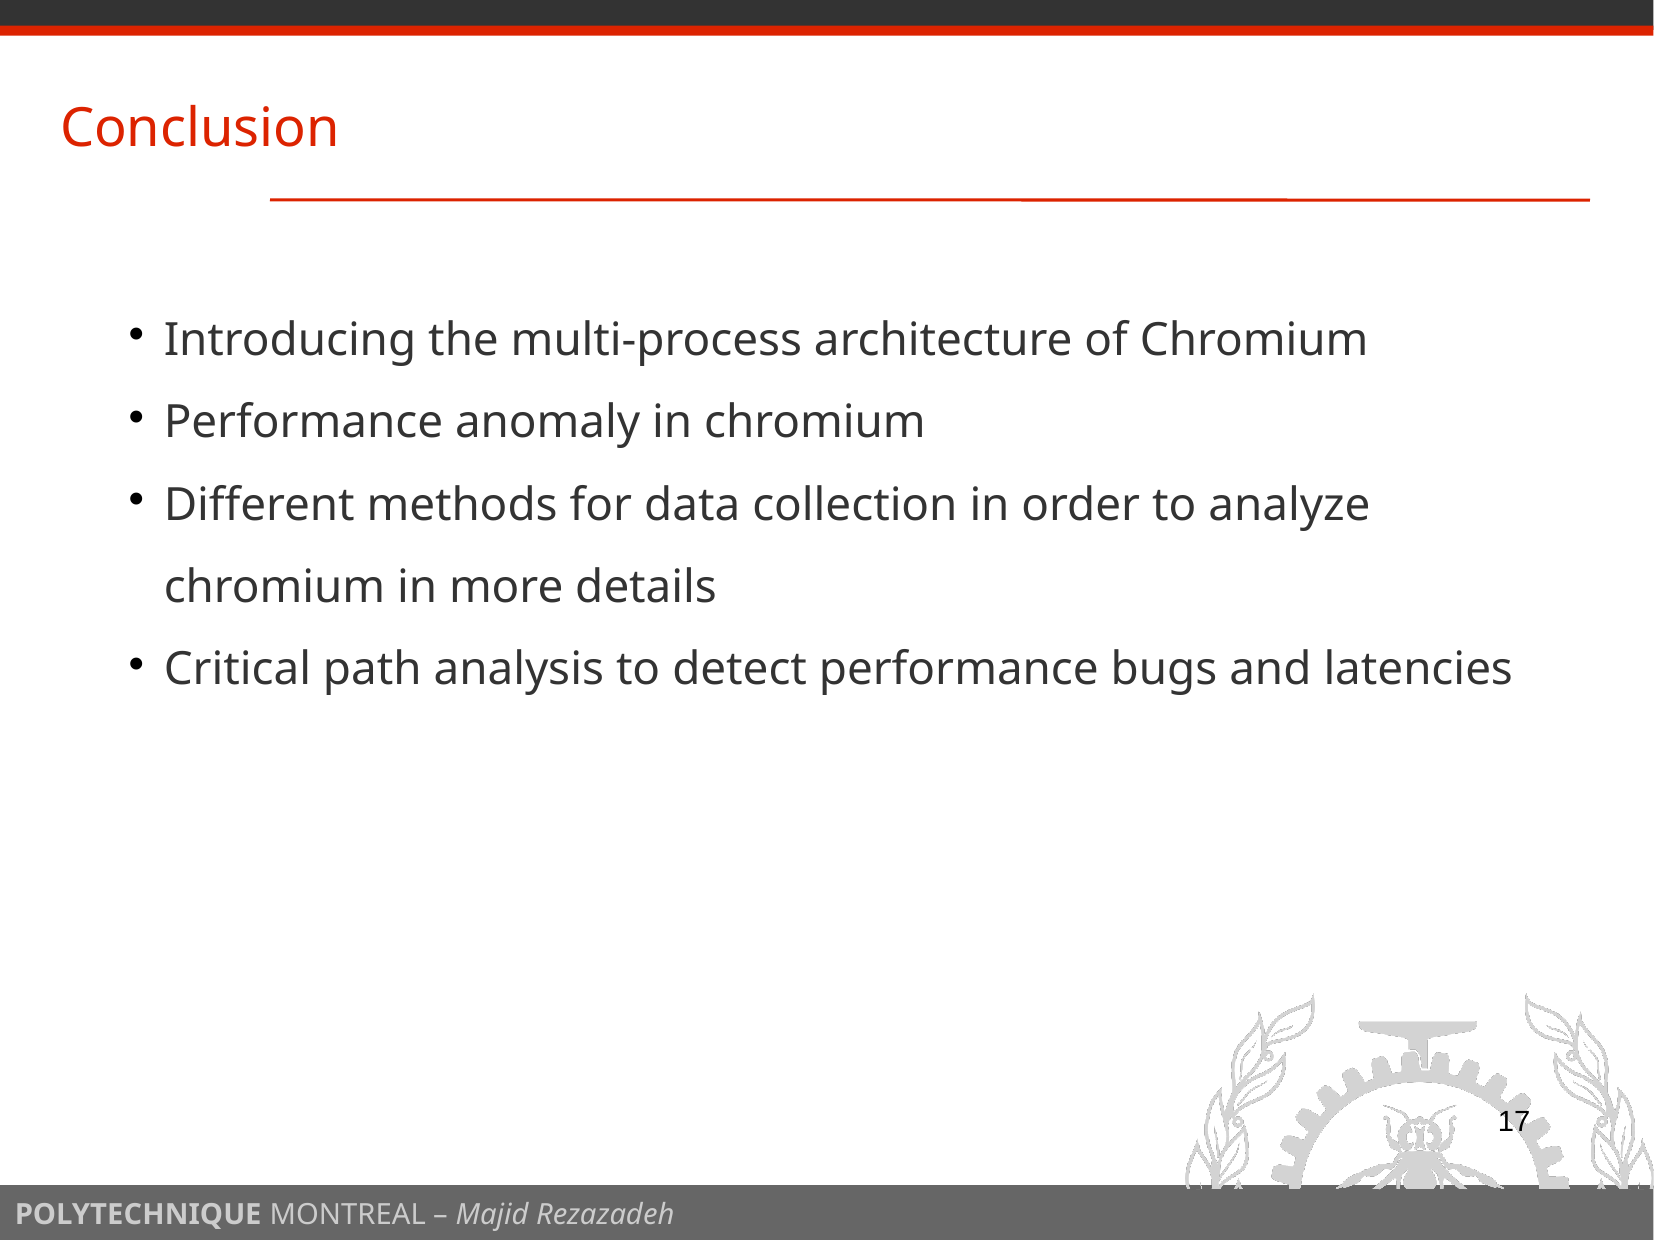

Conclusion
Introducing the multi-process architecture of Chromium
Performance anomaly in chromium
Different methods for data collection in order to analyze chromium in more details
Critical path analysis to detect performance bugs and latencies
17
POLYTECHNIQUE MONTREAL – Majid Rezazadeh